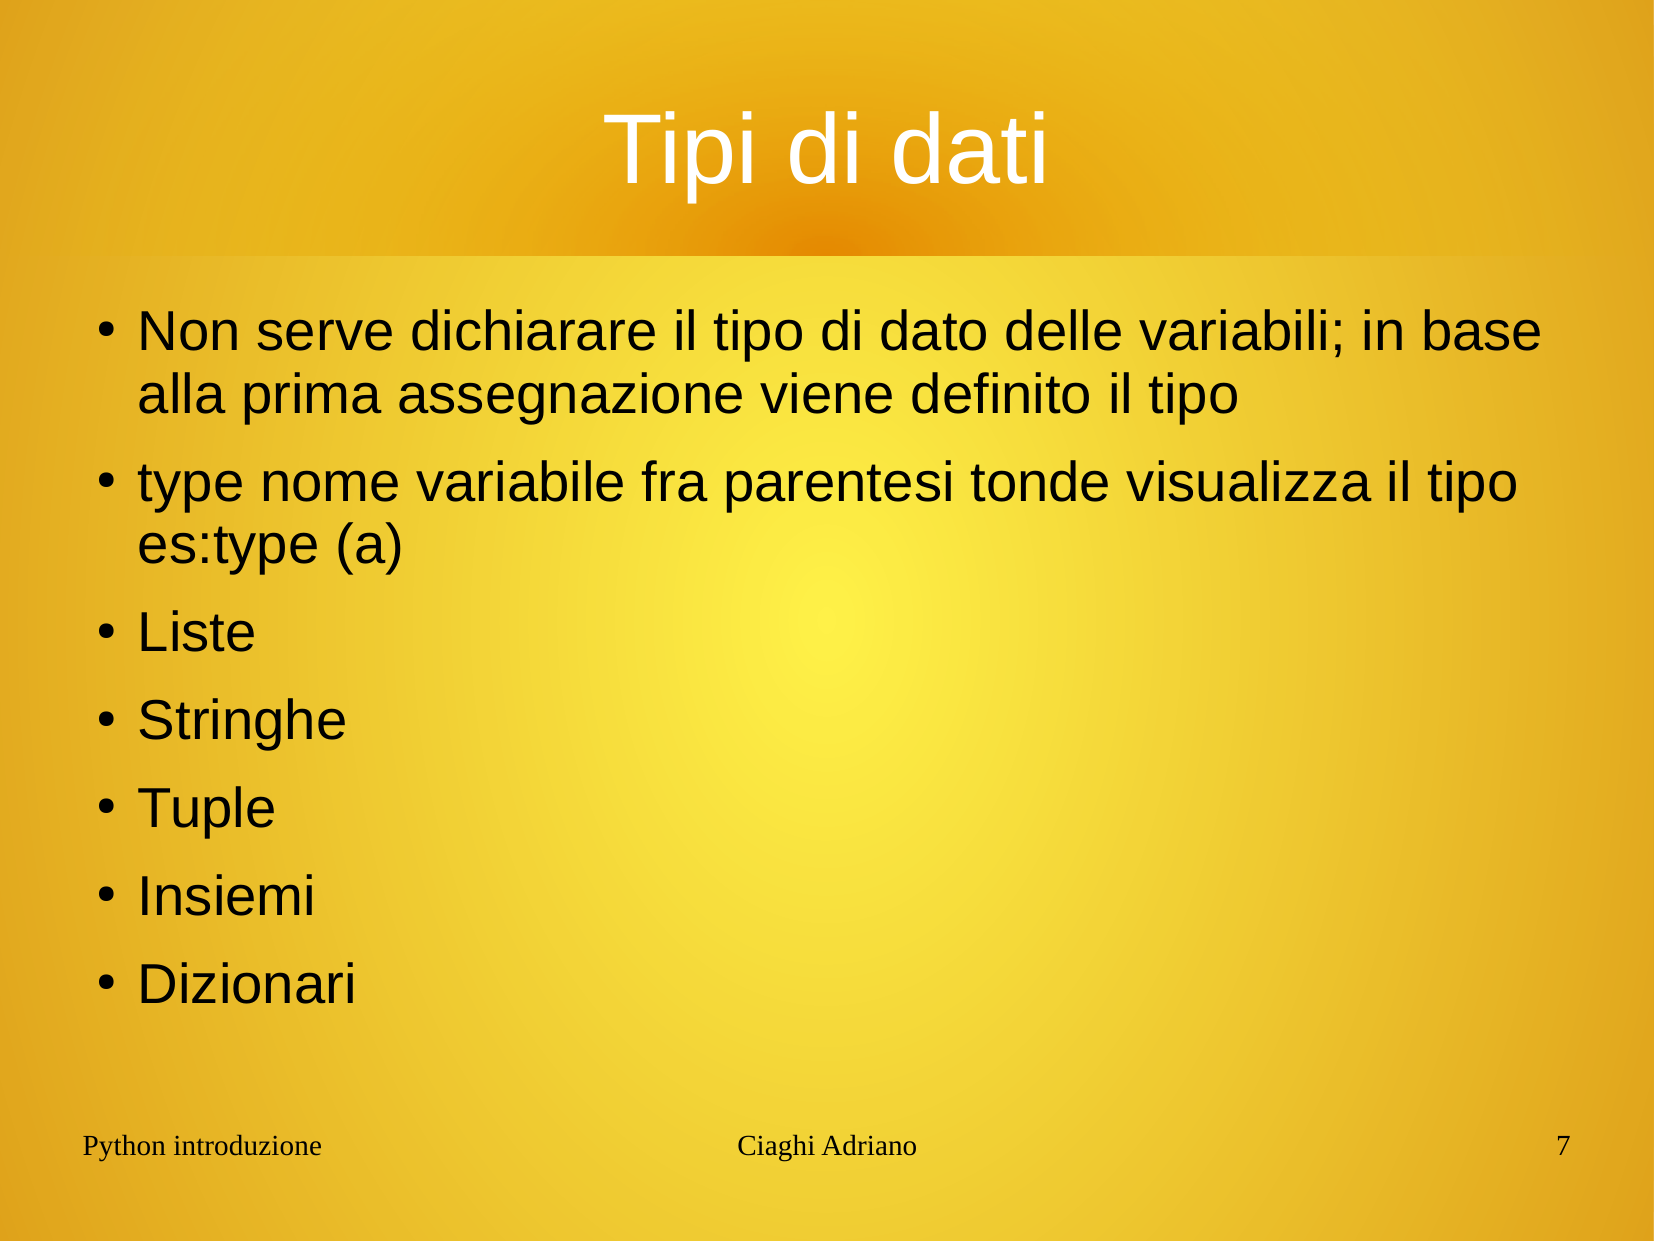

# Tipi di dati
Non serve dichiarare il tipo di dato delle variabili; in base alla prima assegnazione viene definito il tipo
type nome variabile fra parentesi tonde visualizza il tipo es:type (a)
Liste
Stringhe
Tuple
Insiemi
Dizionari
Python introduzione
Ciaghi Adriano
7